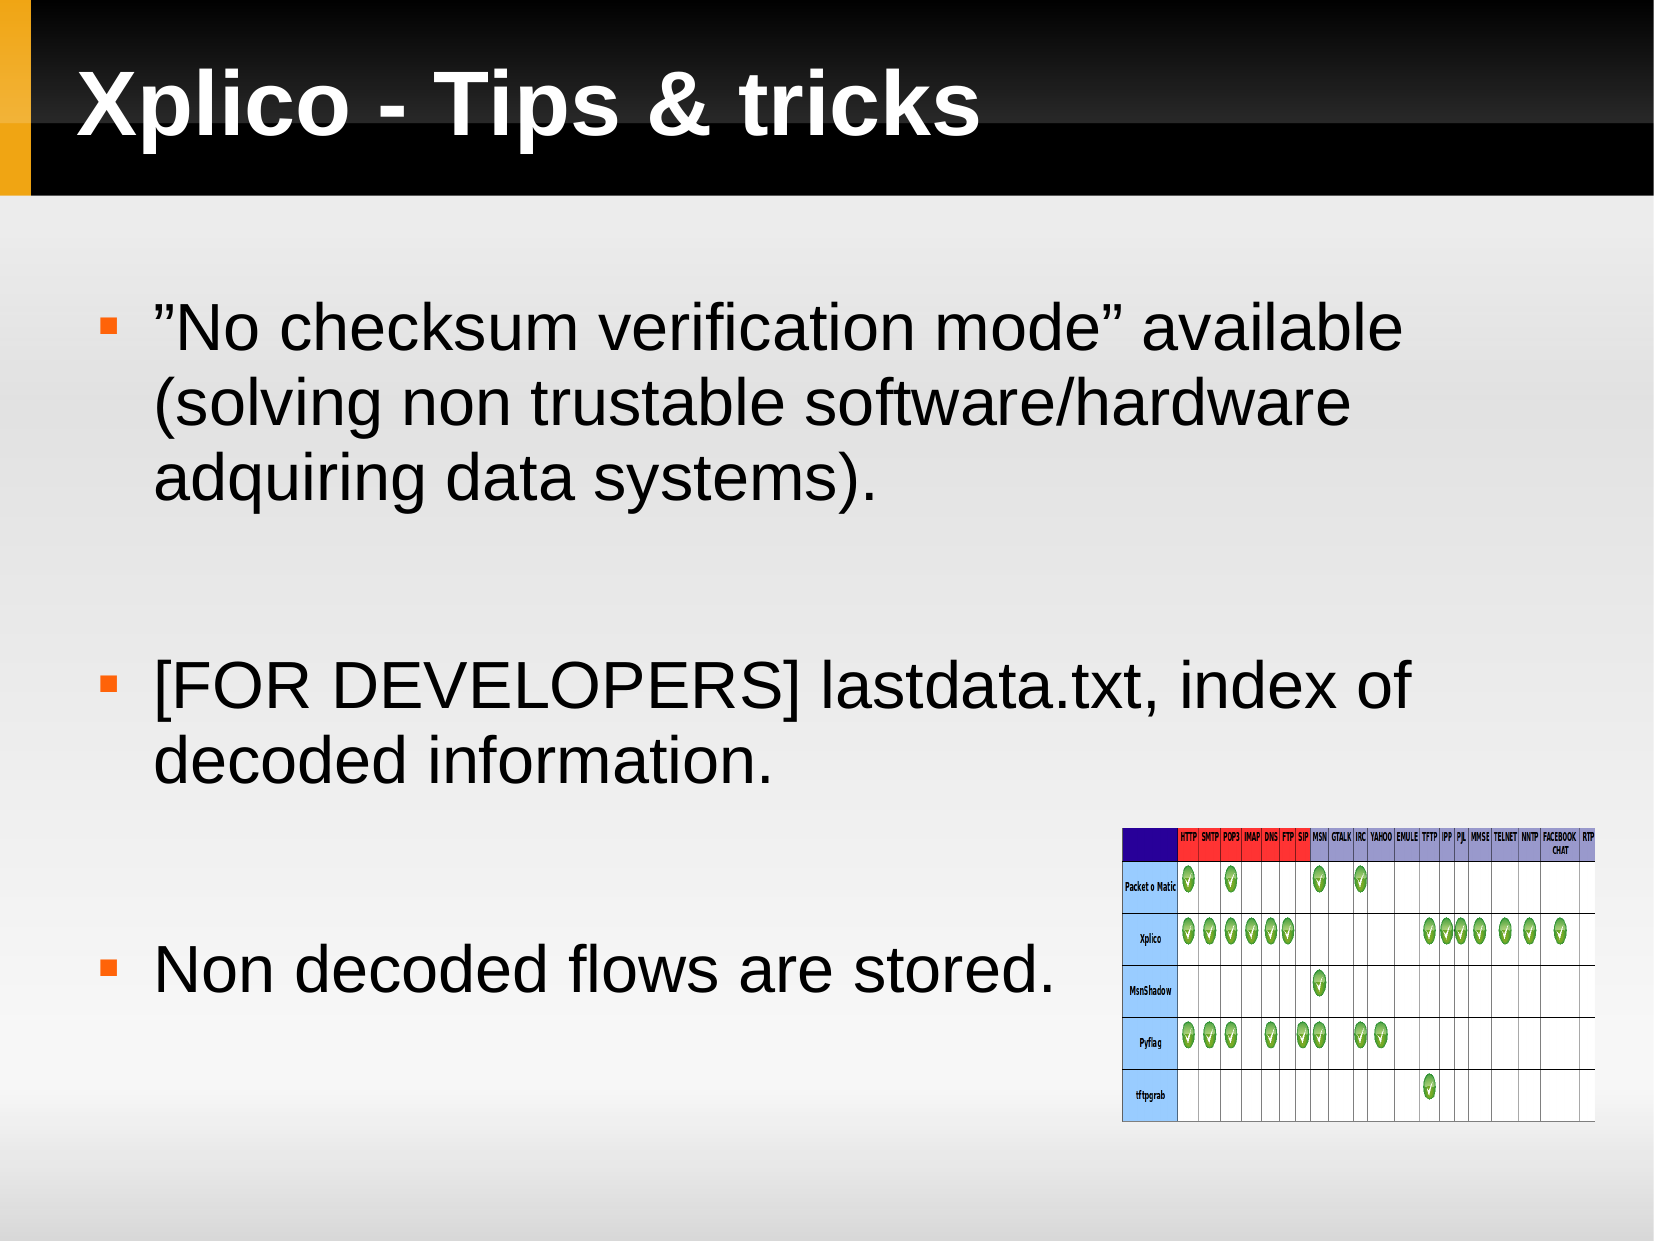

# Xplico - Tips & tricks
”No checksum verification mode” available (solving non trustable software/hardware adquiring data systems).
[FOR DEVELOPERS] lastdata.txt, index of decoded information.
Non decoded flows are stored.